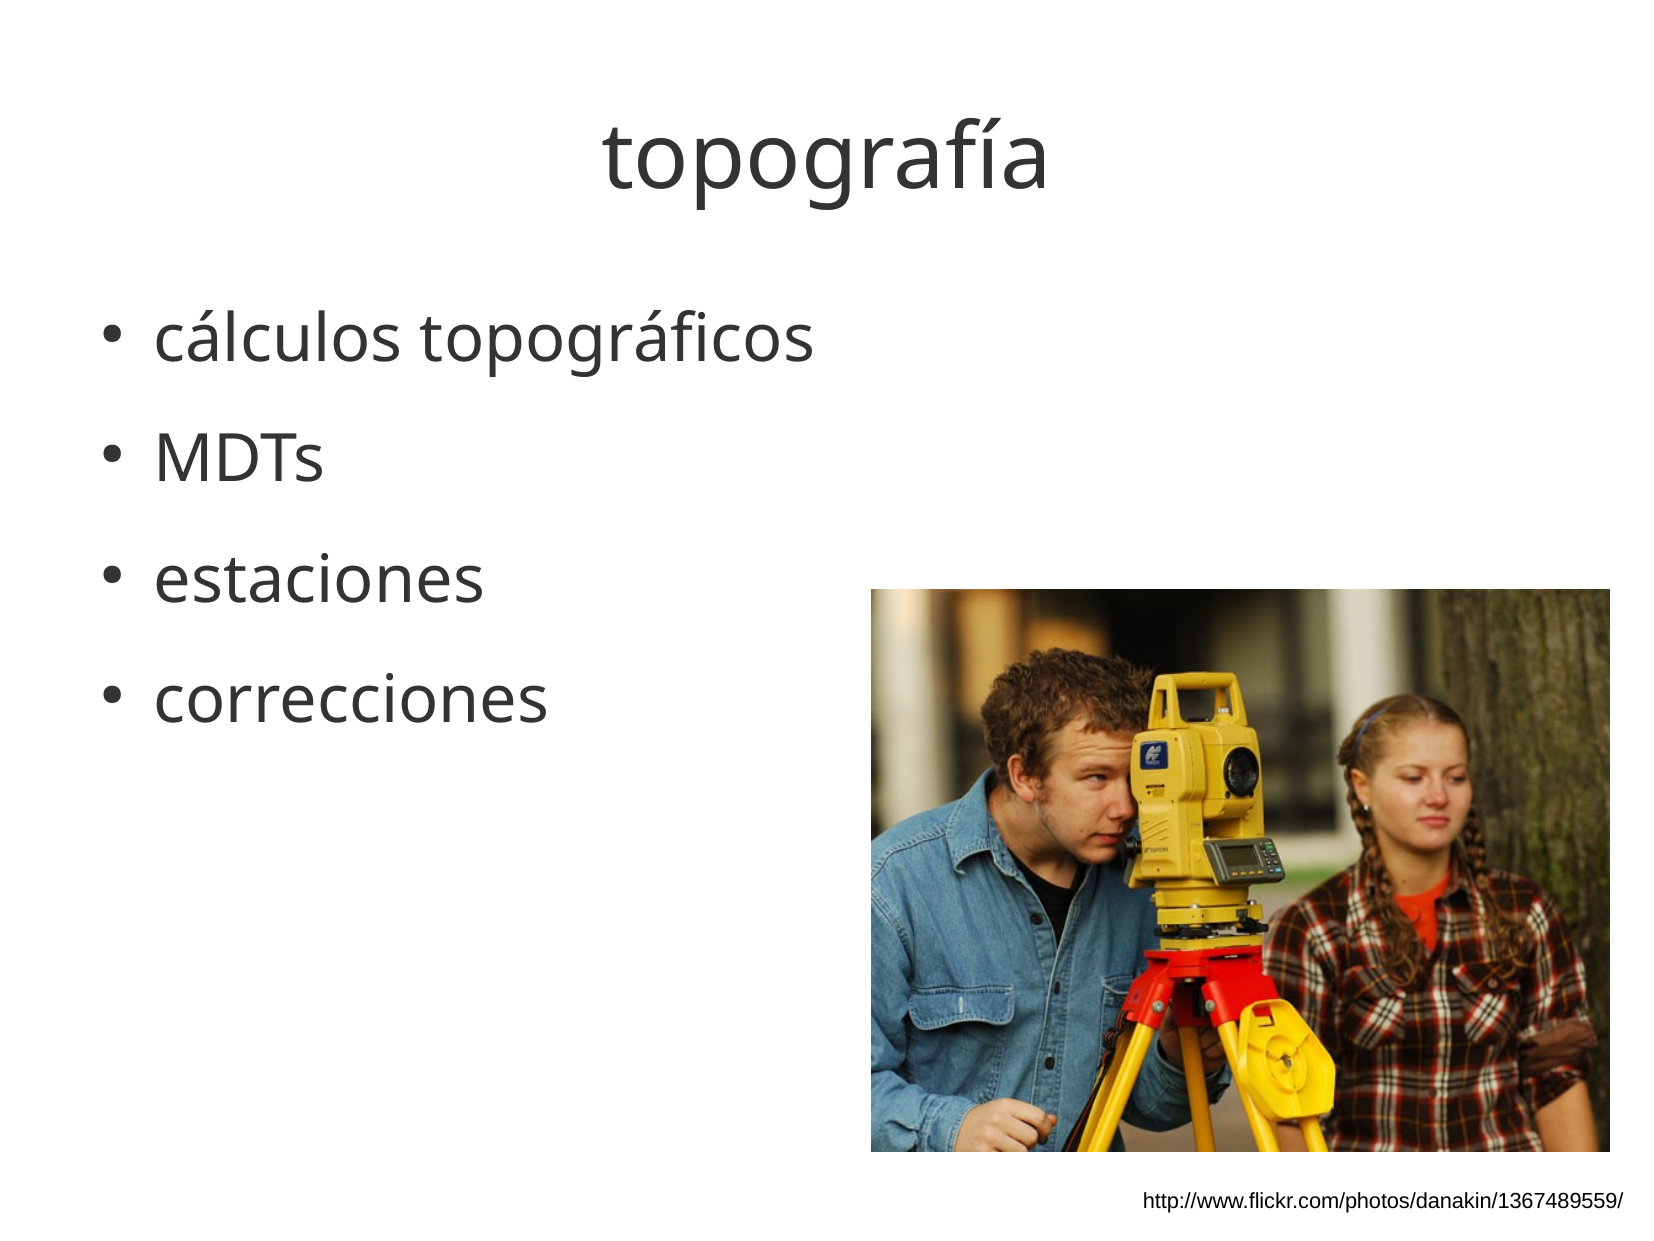

# topografía
cálculos topográficos
MDTs
estaciones
correcciones
http://www.flickr.com/photos/danakin/1367489559/